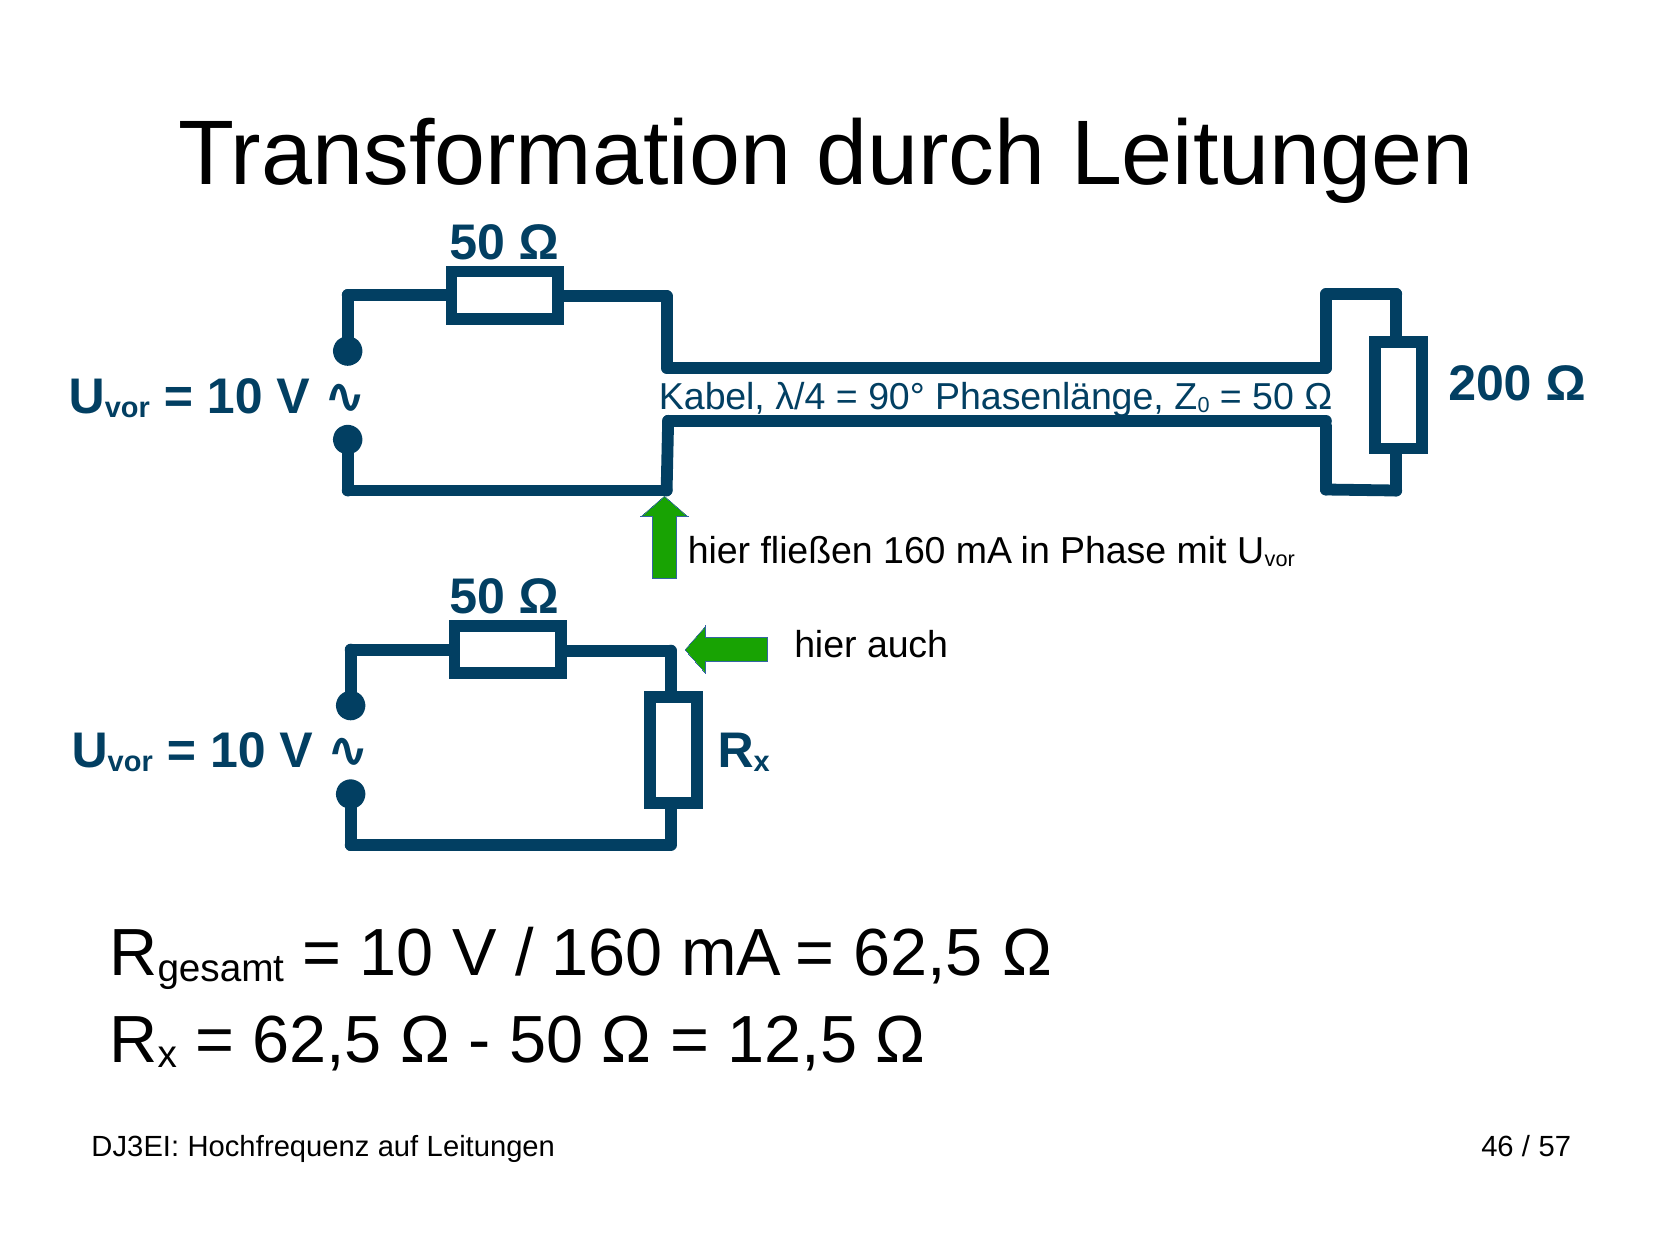

# Transformation durch Leitungen
50 Ω
 200 Ω
Uvor = 10 V ∿
Kabel, λ/4 = 90° Phasenlänge, Z0 = 50 Ω
hier fließen 160 mA in Phase mit Uvor
50 Ω
hier auch
Rx
Uvor = 10 V ∿
Rgesamt = 10 V / 160 mA = 62,5 Ω
Rx = 62,5 Ω - 50 Ω = 12,5 Ω